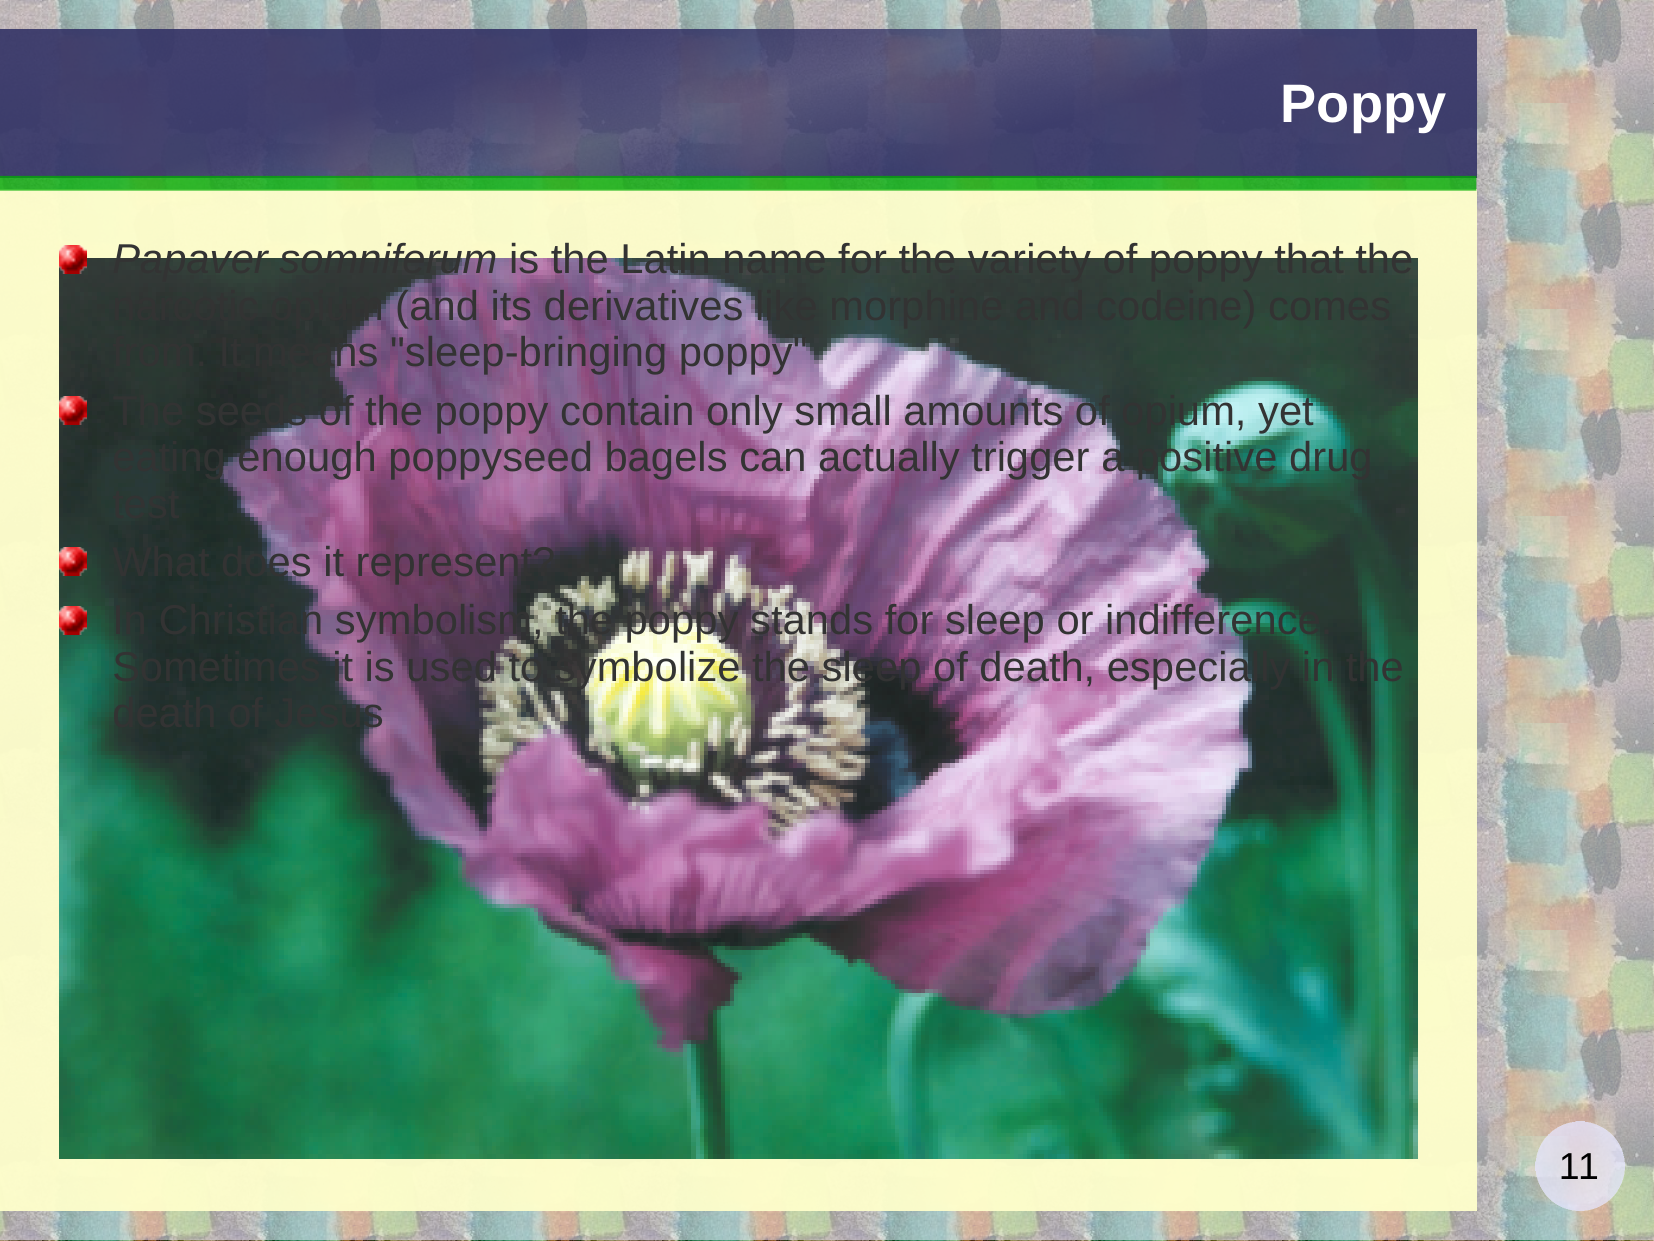

# Poppy
Papaver somniferum is the Latin name for the variety of poppy that the narcotic opium (and its derivatives like morphine and codeine) comes from. It means "sleep-bringing poppy"
The seeds of the poppy contain only small amounts of opium, yet eating enough poppyseed bagels can actually trigger a positive drug test
What does it represent?
In Christian symbolism, the poppy stands for sleep or indifference. Sometimes it is used to symbolize the sleep of death, especially in the death of Jesus